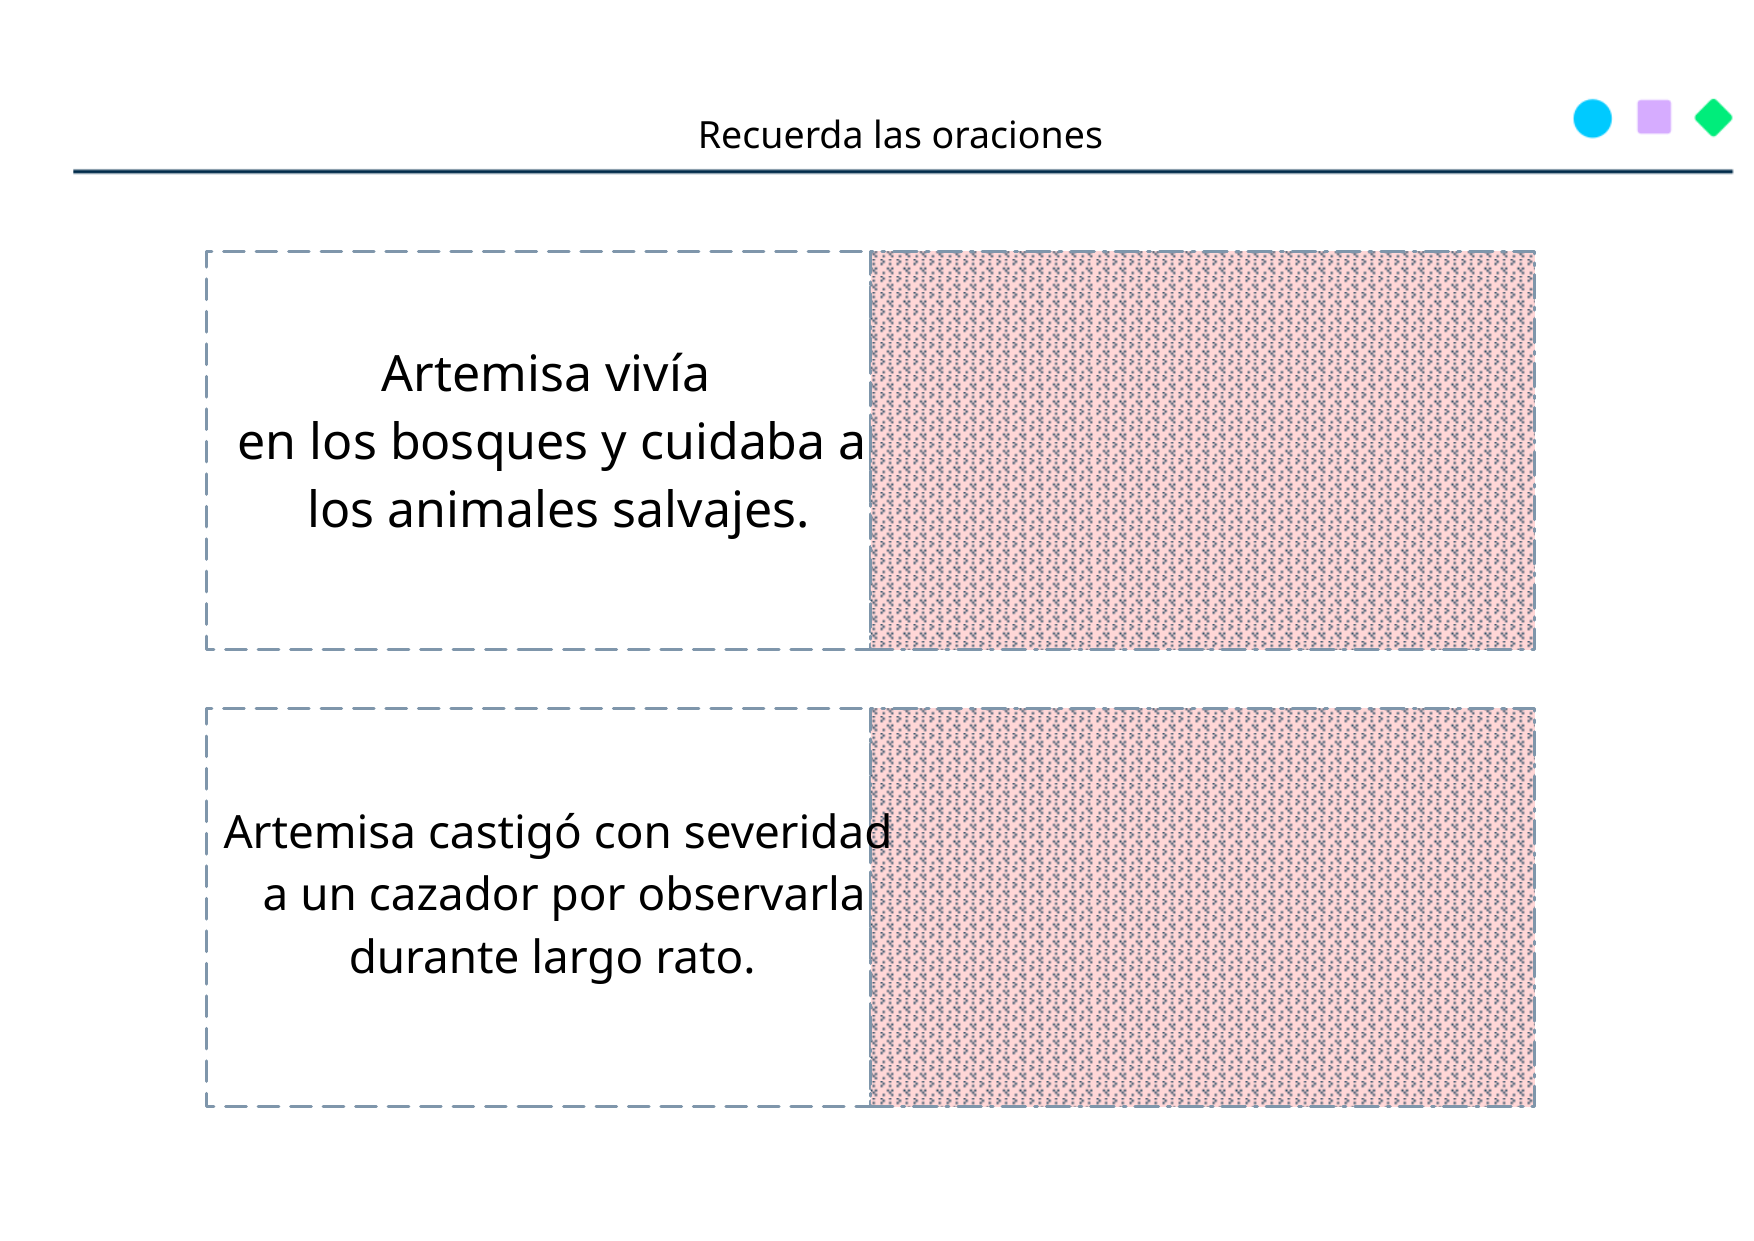

Recuerda las oraciones
Artemisa vivía
en los bosques y cuidaba a
 los animales salvajes.
Artemisa castigó con severidad
a un cazador por observarla
durante largo rato.